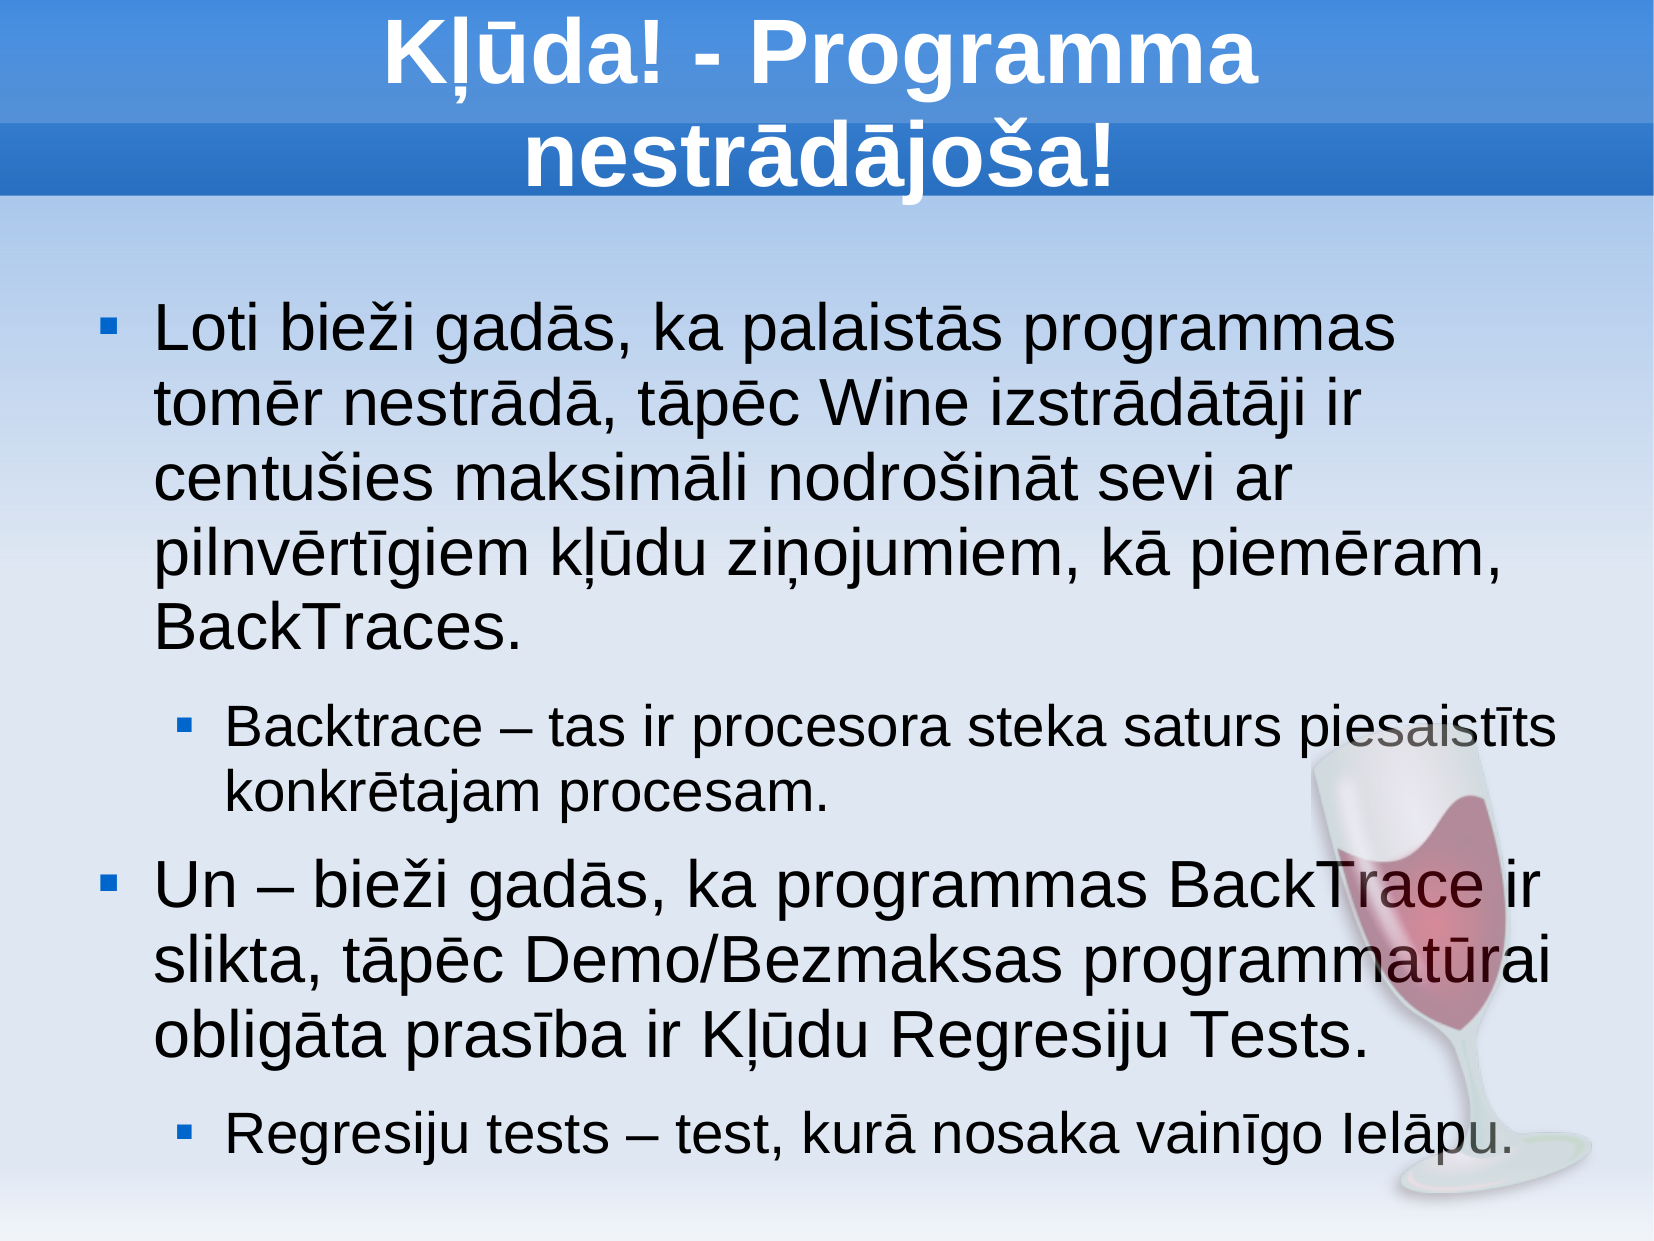

# Kļūda! - Programma nestrādājoša!
Loti bieži gadās, ka palaistās programmas tomēr nestrādā, tāpēc Wine izstrādātāji ir centušies maksimāli nodrošināt sevi ar pilnvērtīgiem kļūdu ziņojumiem, kā piemēram, BackTraces.
Backtrace – tas ir procesora steka saturs piesaistīts konkrētajam procesam.
Un – bieži gadās, ka programmas BackTrace ir slikta, tāpēc Demo/Bezmaksas programmatūrai obligāta prasība ir Kļūdu Regresiju Tests.
Regresiju tests – test, kurā nosaka vainīgo Ielāpu.